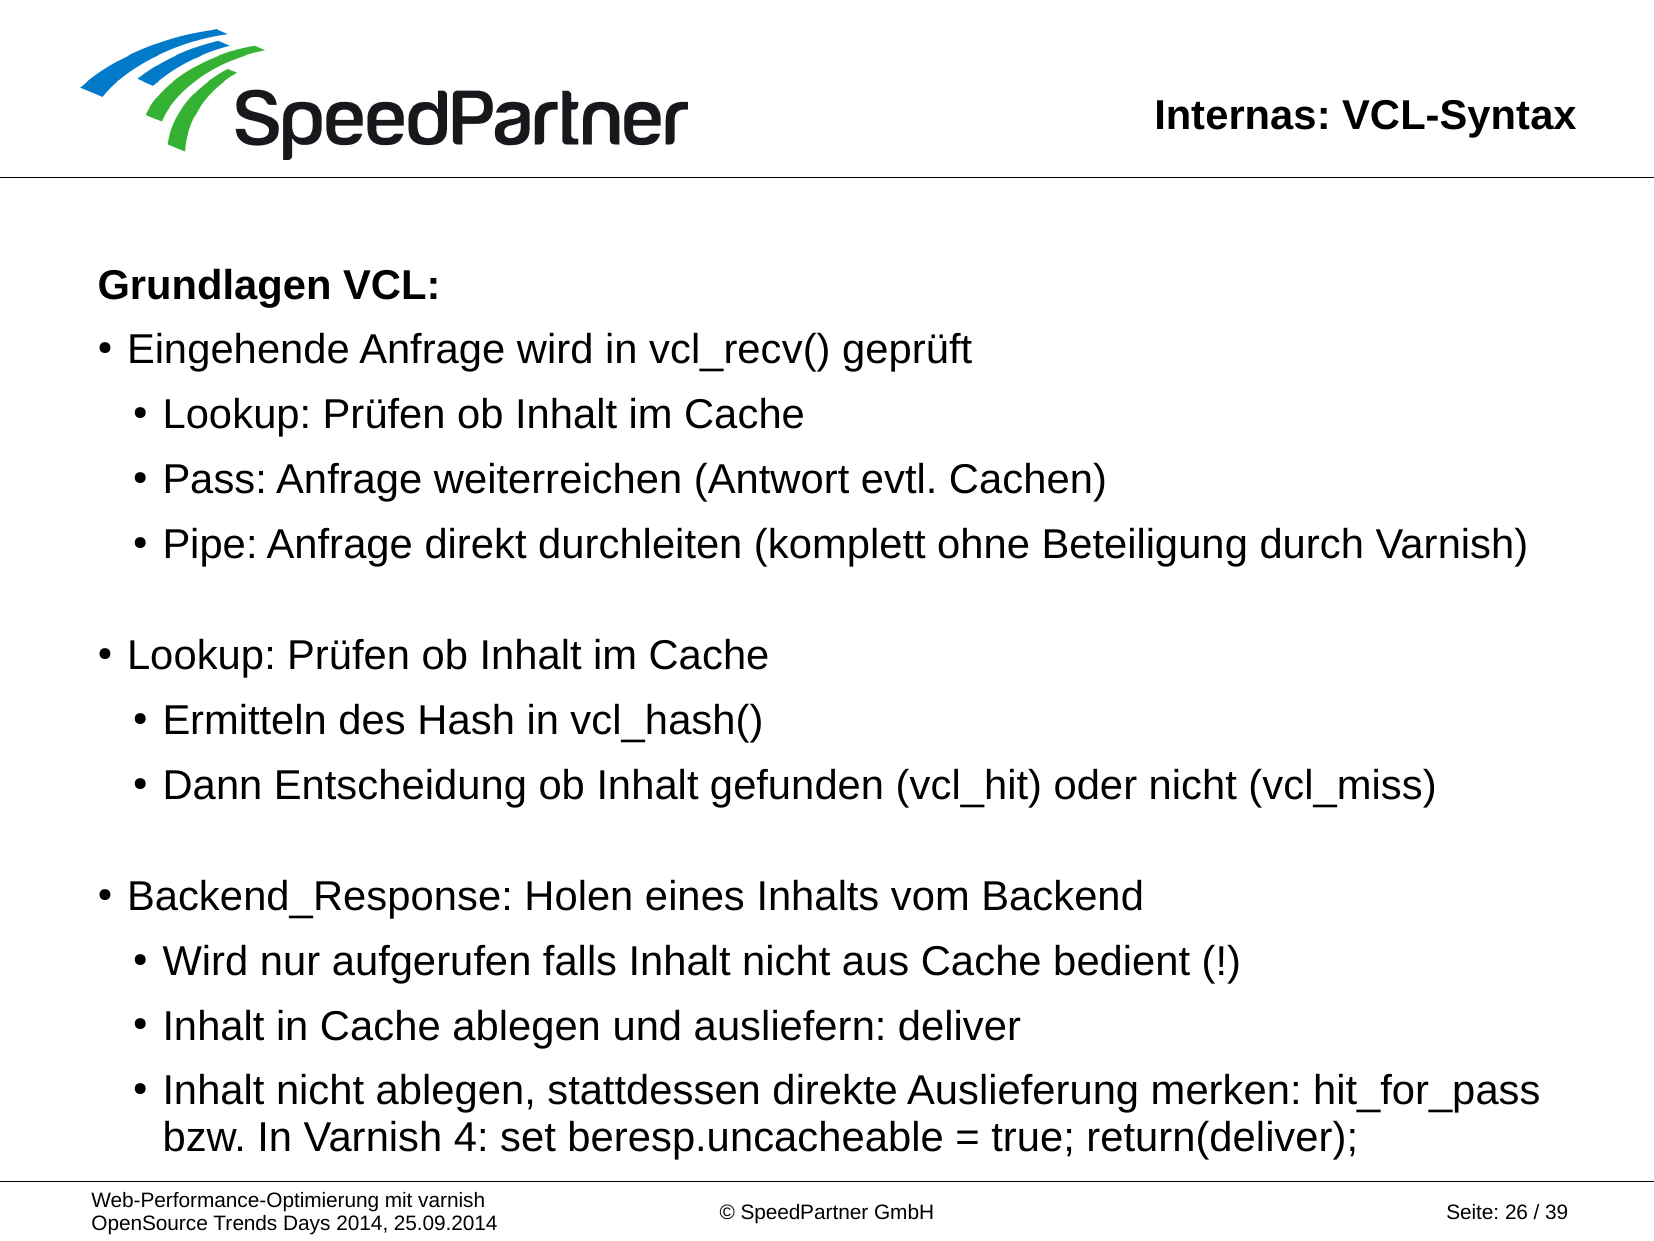

# Internas: VCL-Syntax
Grundlagen VCL:
Eingehende Anfrage wird in vcl_recv() geprüft
Lookup: Prüfen ob Inhalt im Cache
Pass: Anfrage weiterreichen (Antwort evtl. Cachen)
Pipe: Anfrage direkt durchleiten (komplett ohne Beteiligung durch Varnish)
Lookup: Prüfen ob Inhalt im Cache
Ermitteln des Hash in vcl_hash()
Dann Entscheidung ob Inhalt gefunden (vcl_hit) oder nicht (vcl_miss)
Backend_Response: Holen eines Inhalts vom Backend
Wird nur aufgerufen falls Inhalt nicht aus Cache bedient (!)
Inhalt in Cache ablegen und ausliefern: deliver
Inhalt nicht ablegen, stattdessen direkte Auslieferung merken: hit_for_pass
bzw. In Varnish 4: set beresp.uncacheable = true; return(deliver);